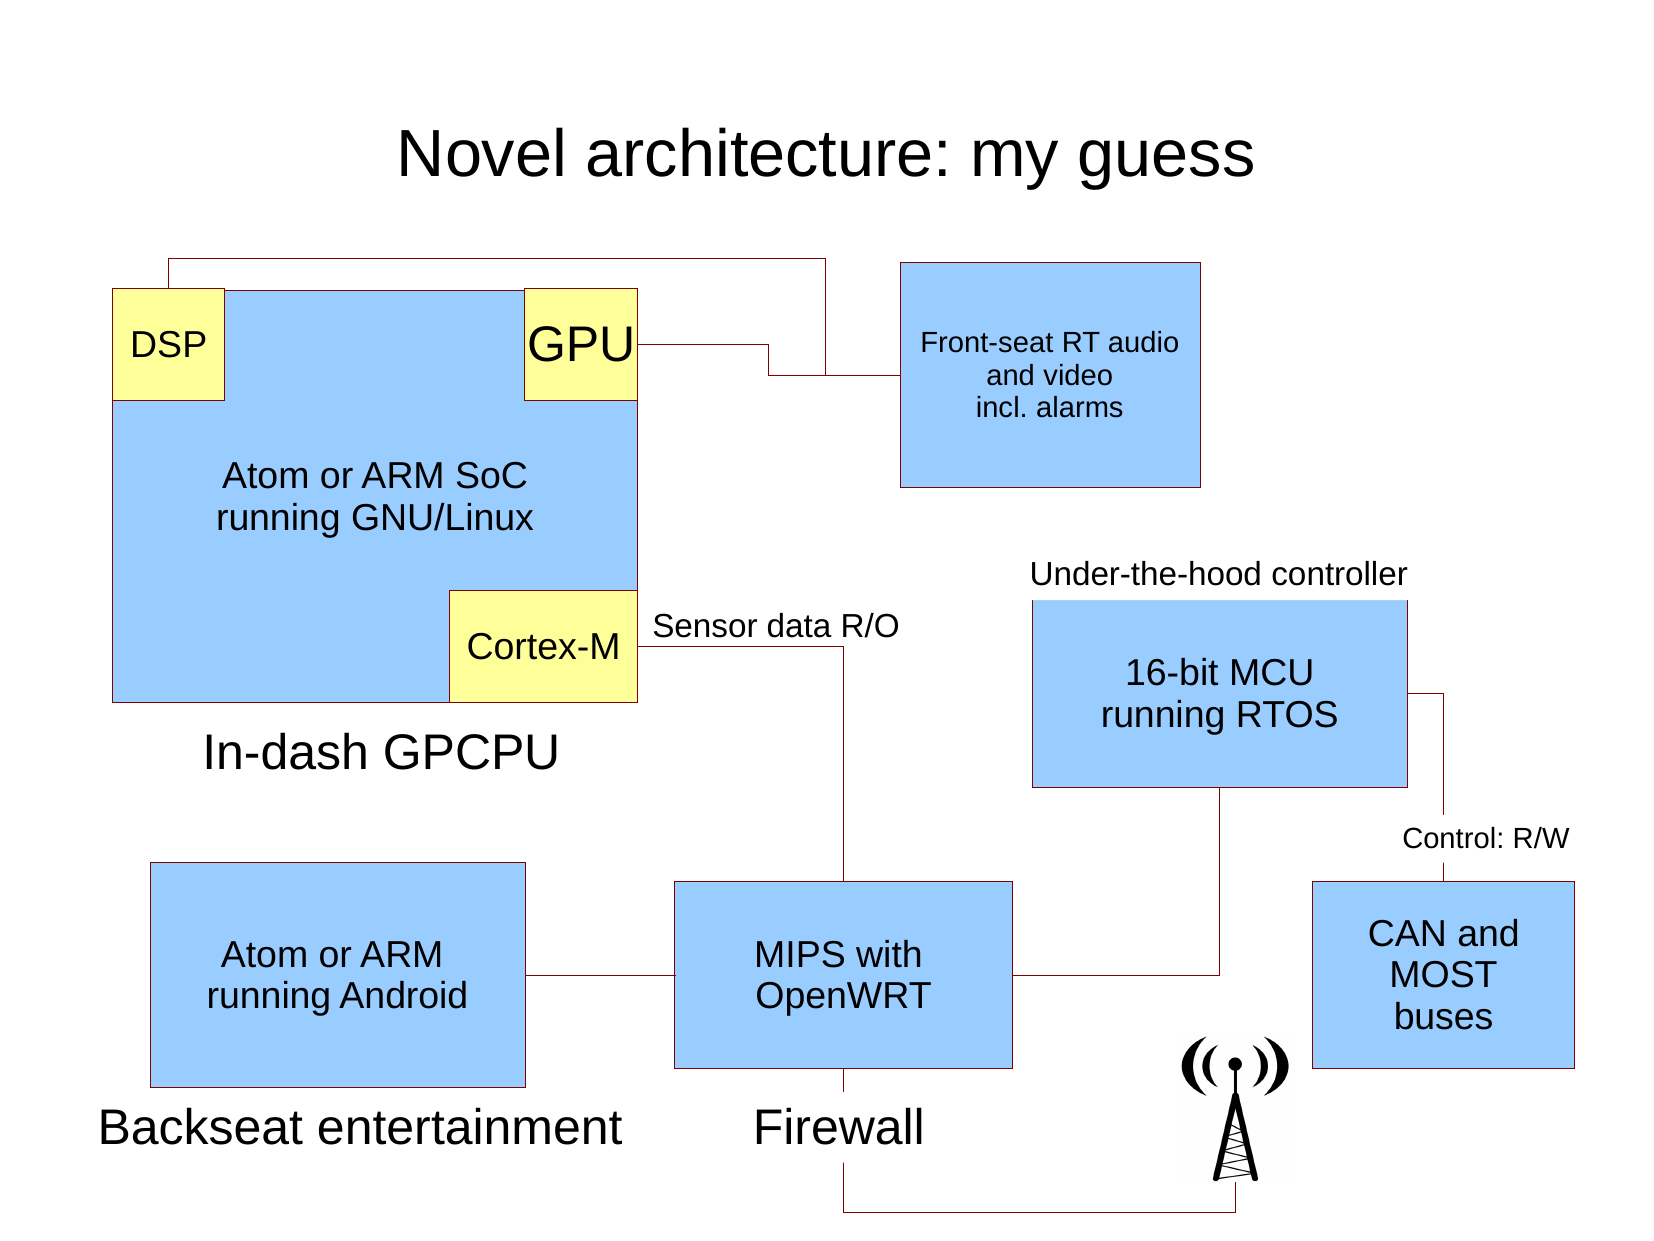

# Novel architecture: my guess
Front-seat RT audio
and video
incl. alarms
GPU
DSP
Atom or ARM SoC
running GNU/Linux
Under-the-hood controller
Cortex-M
Sensor data R/O
16-bit MCU
running RTOS
In-dash GPCPU
Control: R/W
Atom or ARM
running Android
MIPS with
OpenWRT
CAN and
MOST
buses
Backseat entertainment
Firewall